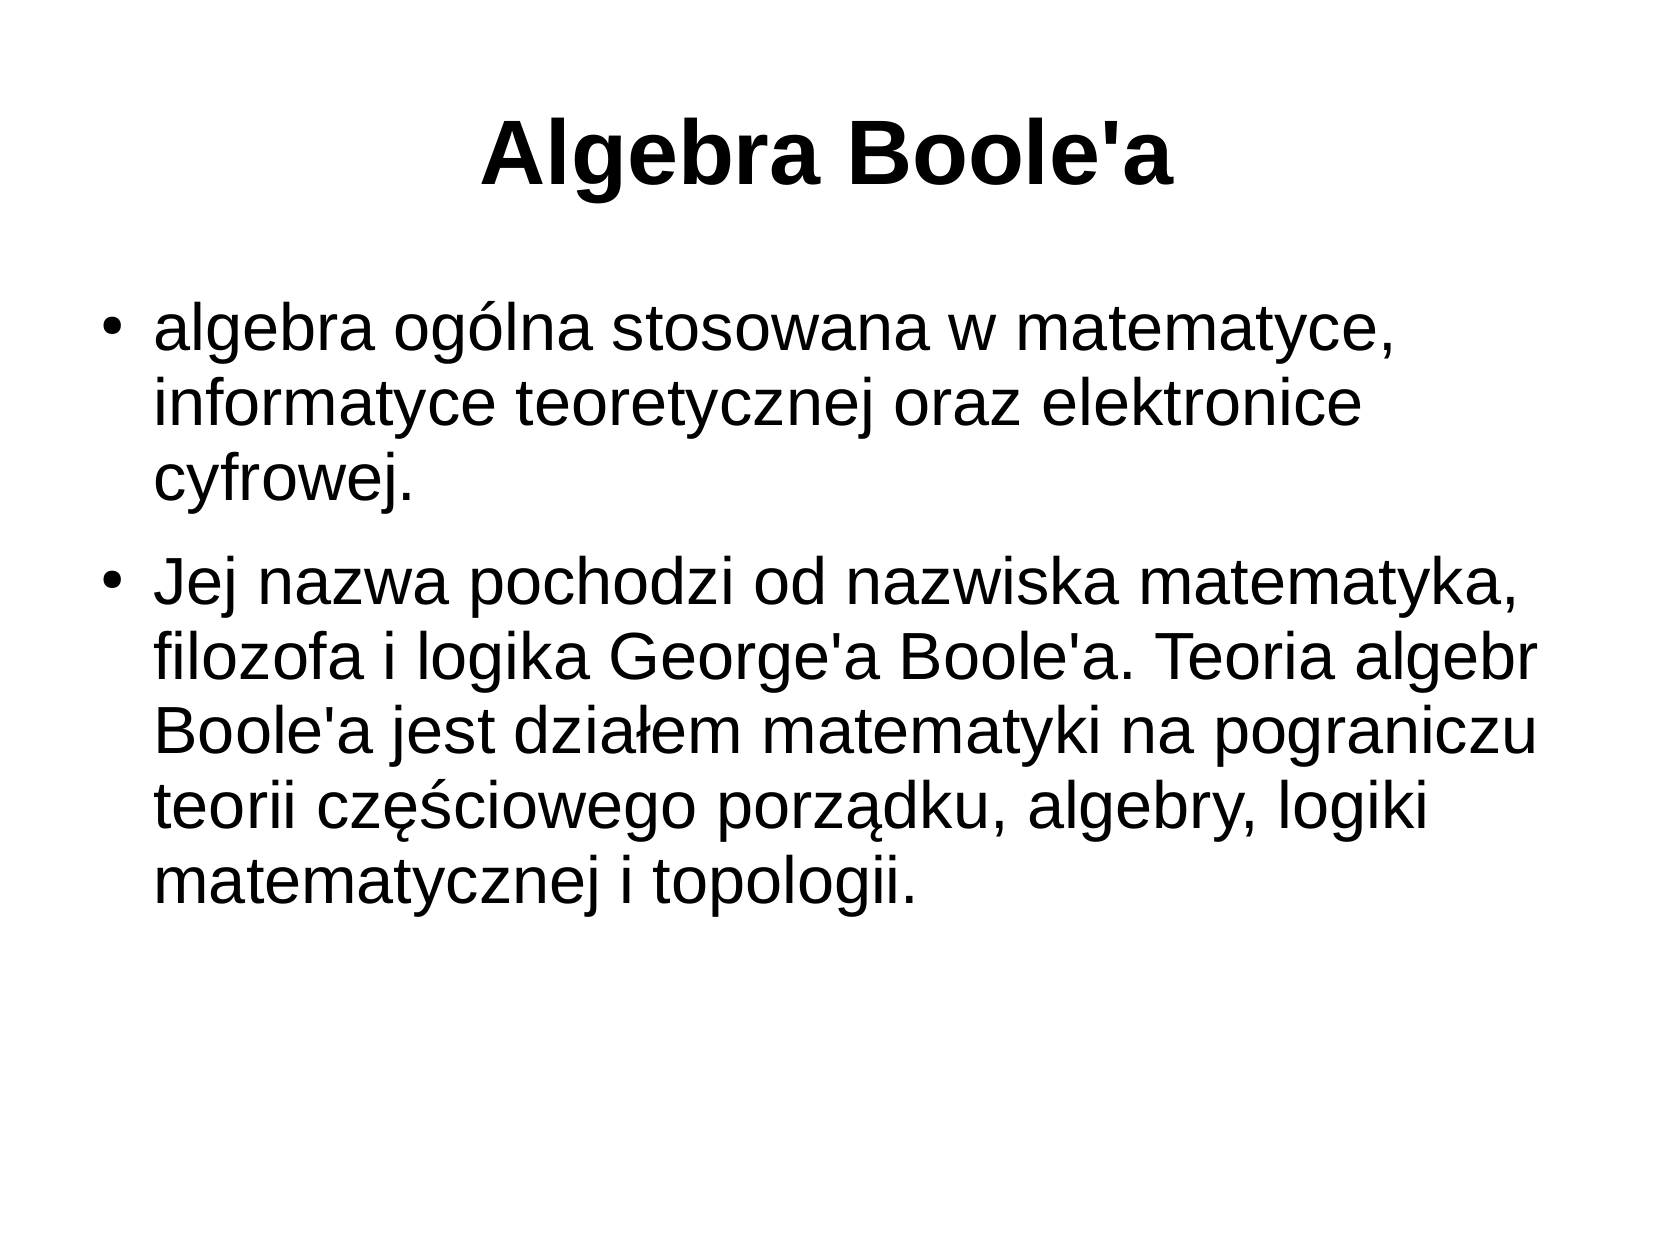

# Algebra Boole'a
algebra ogólna stosowana w matematyce, informatyce teoretycznej oraz elektronice cyfrowej.
Jej nazwa pochodzi od nazwiska matematyka, filozofa i logika George'a Boole'a. Teoria algebr Boole'a jest działem matematyki na pograniczu teorii częściowego porządku, algebry, logiki matematycznej i topologii.